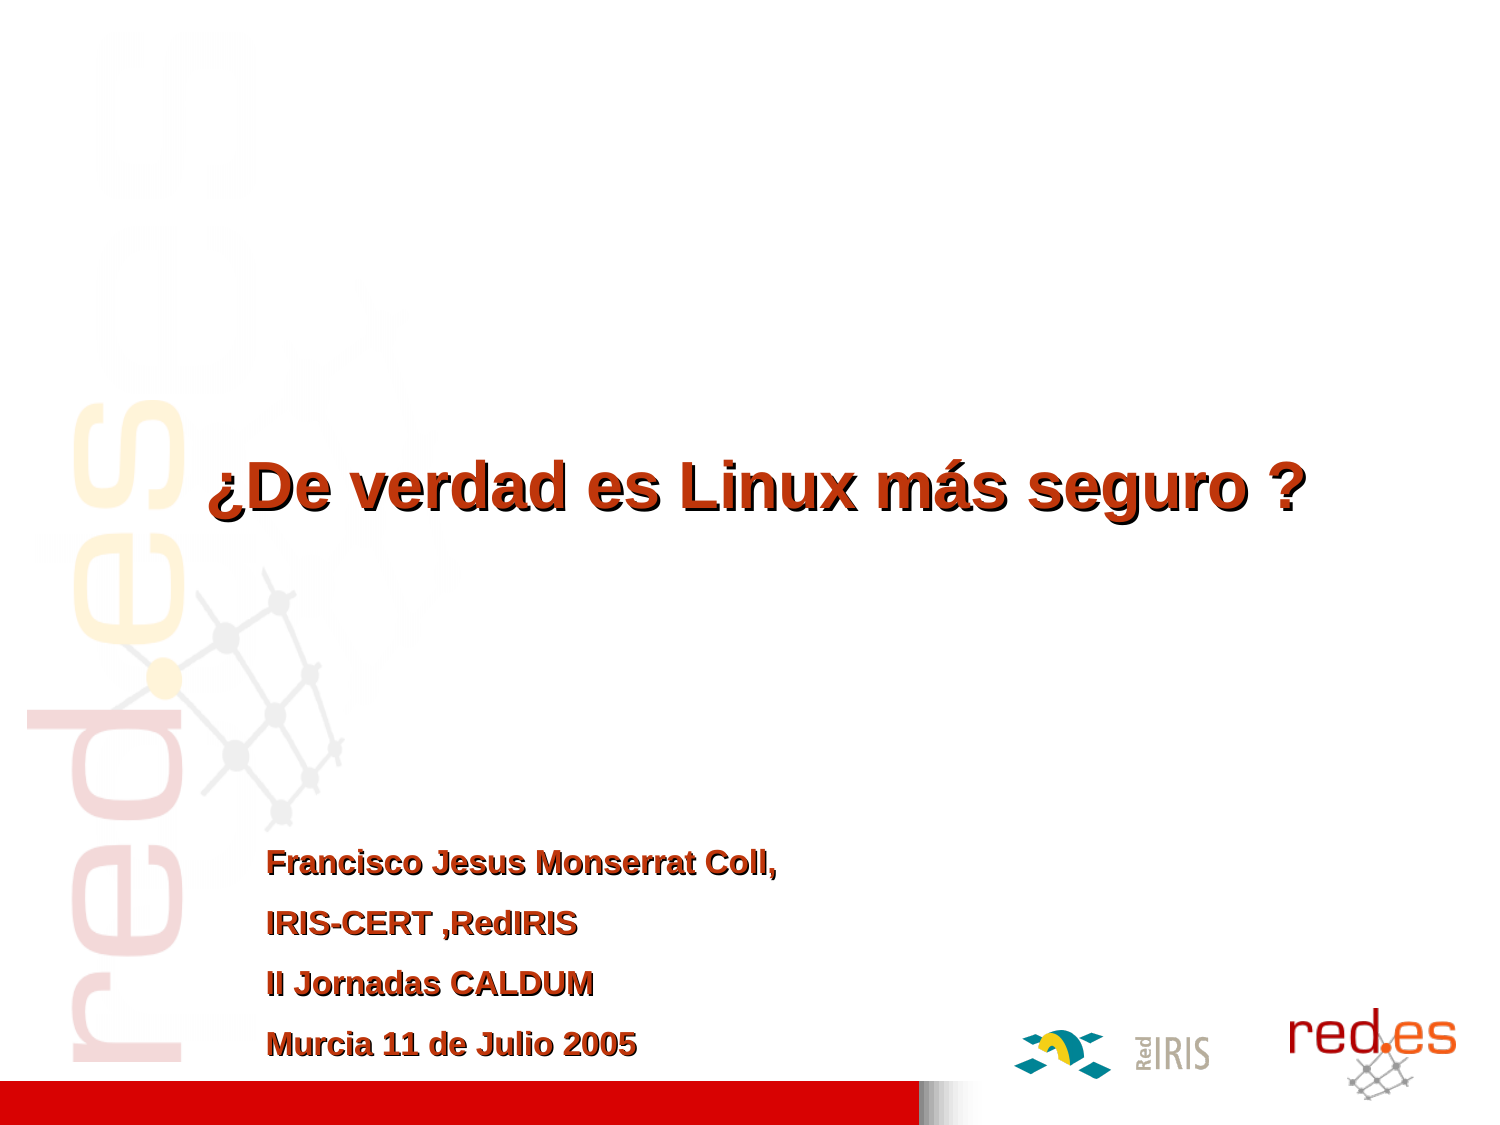

¿De verdad es Linux más seguro ?
Francisco Jesus Monserrat Coll,
IRIS-CERT ,RedIRIS
II Jornadas CALDUM
Murcia 11 de Julio 2005